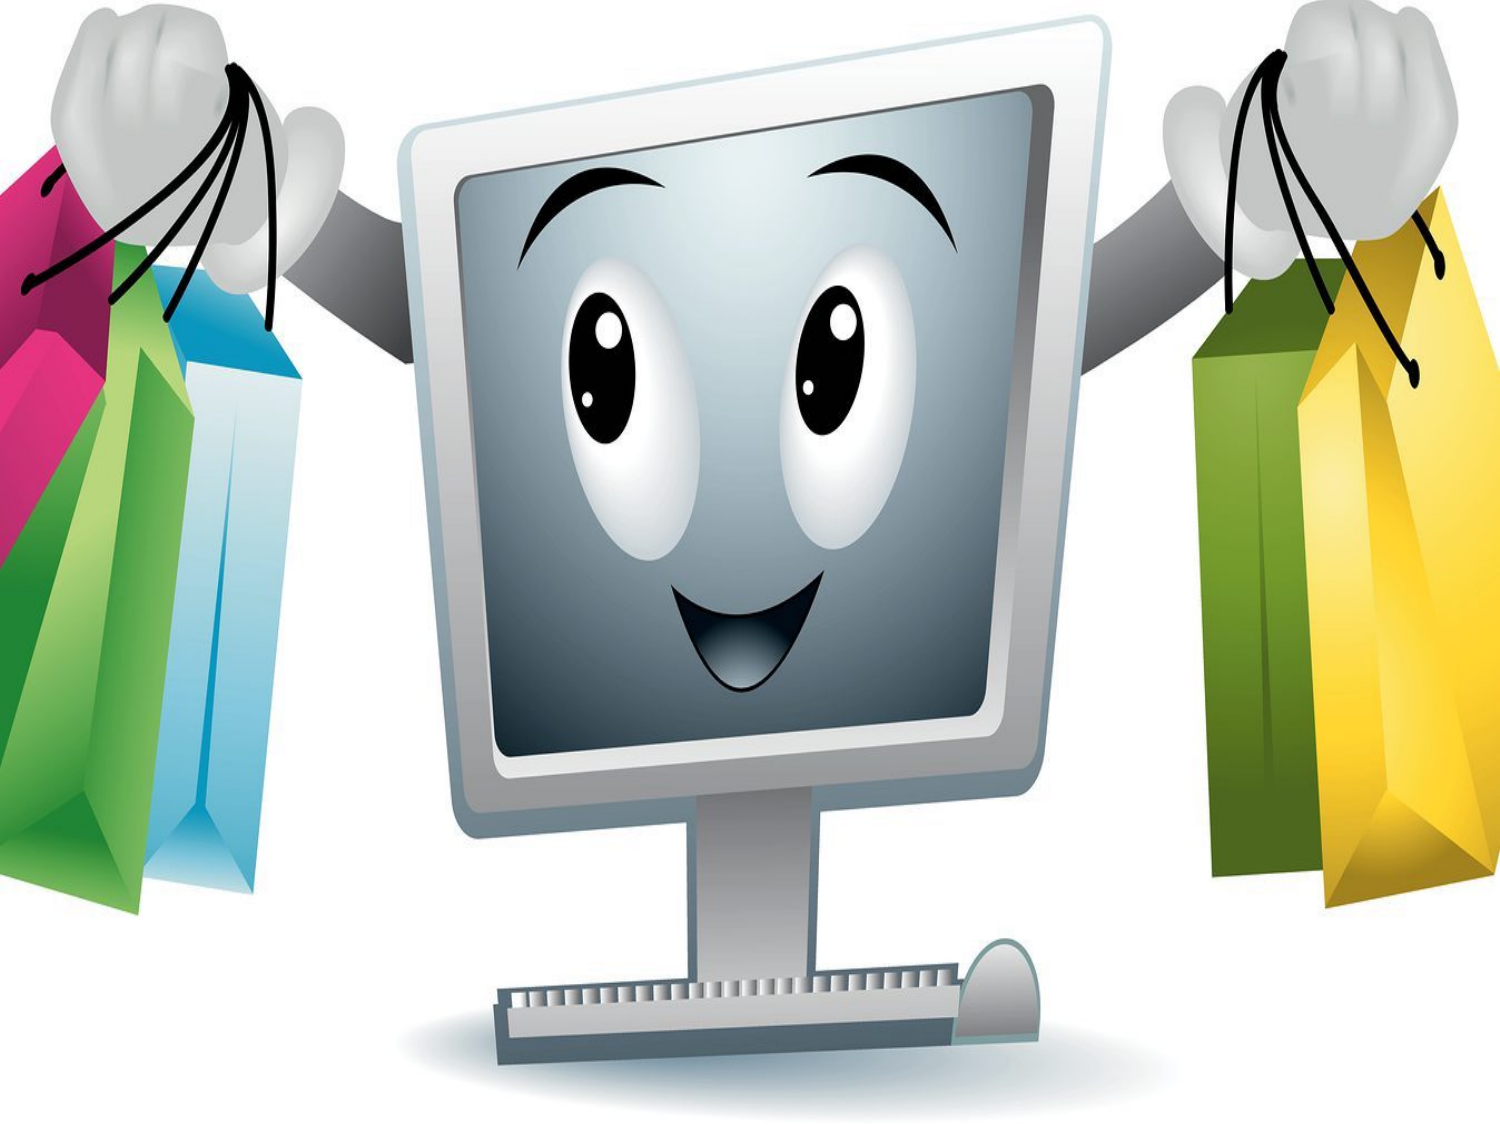

# Les achats sur internet
c’est facile.